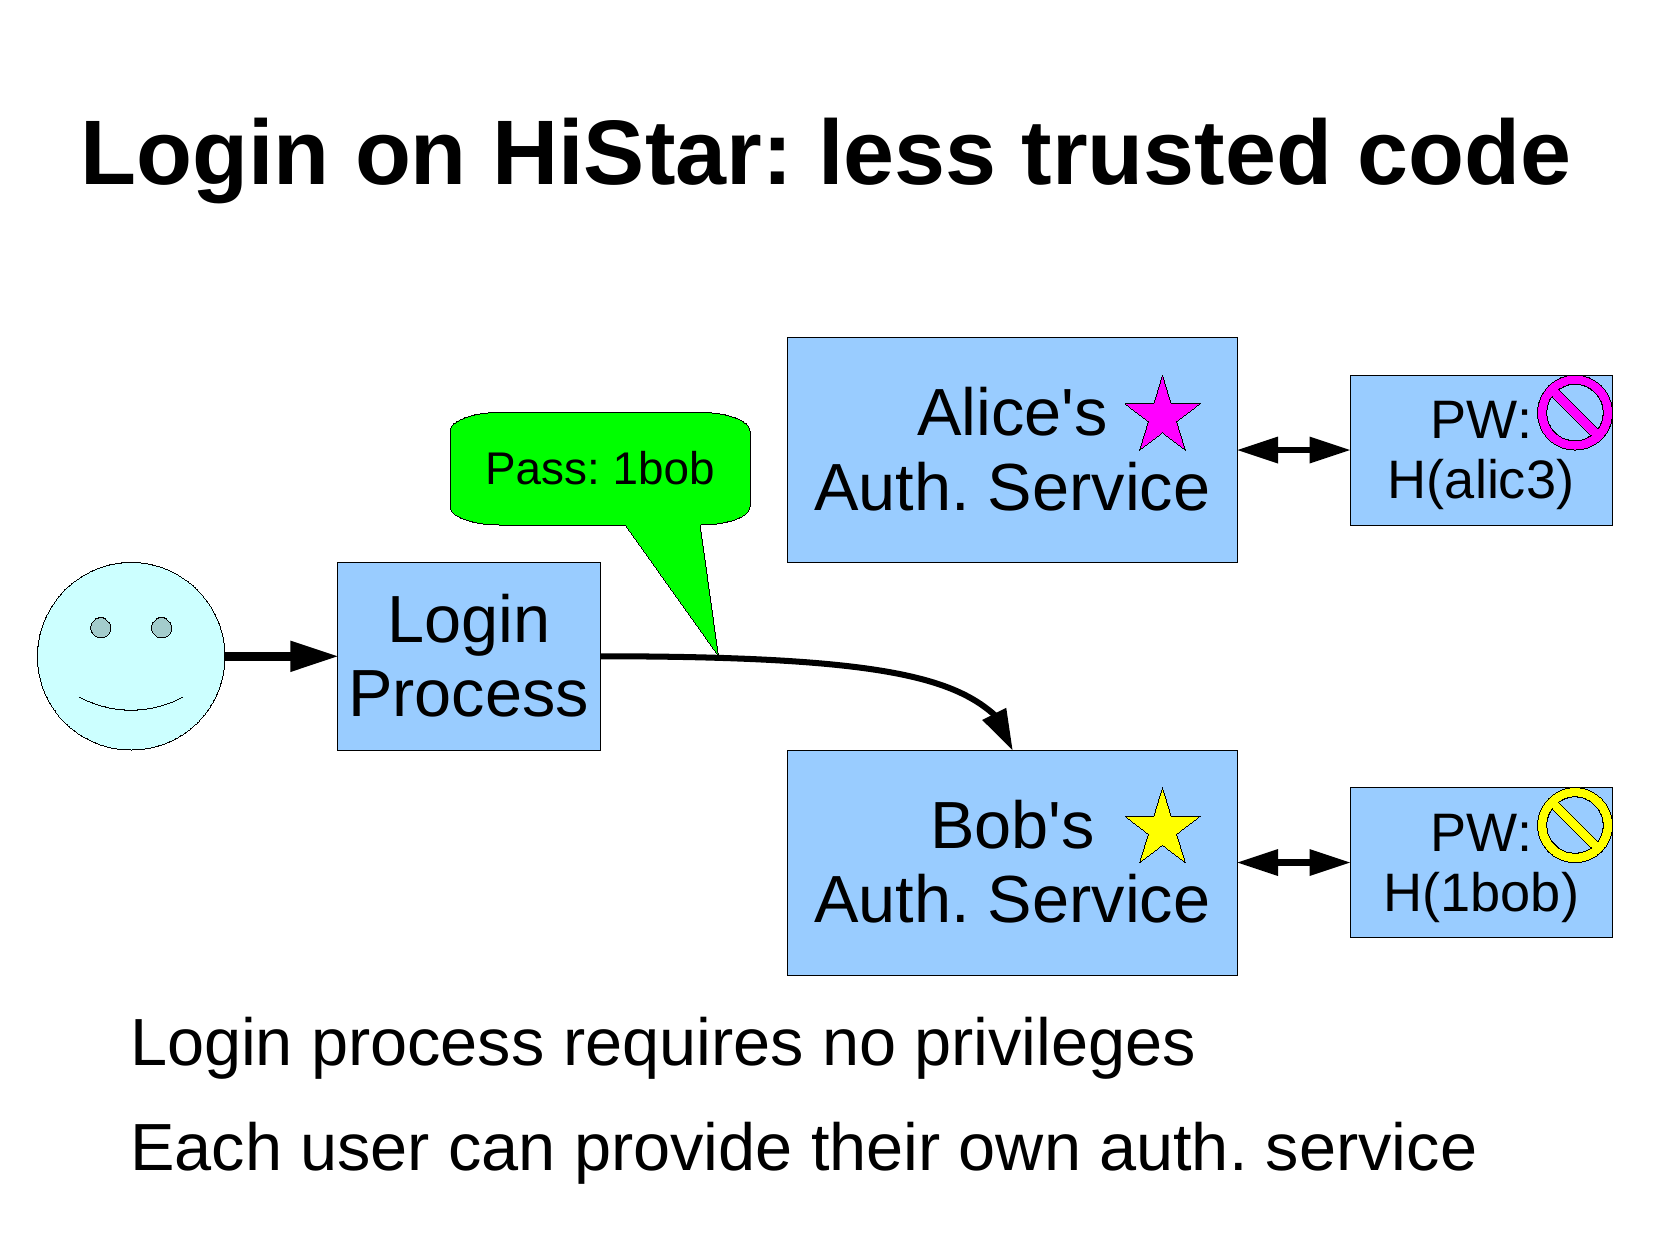

Login on HiStar: less trusted code
Alice's
Auth. Service
PW:
H(alic3)
Pass: 1bob
Login
Process
Bob's
Auth. Service
PW:
H(1bob)
# Login process requires no privileges
Each user can provide their own auth. service